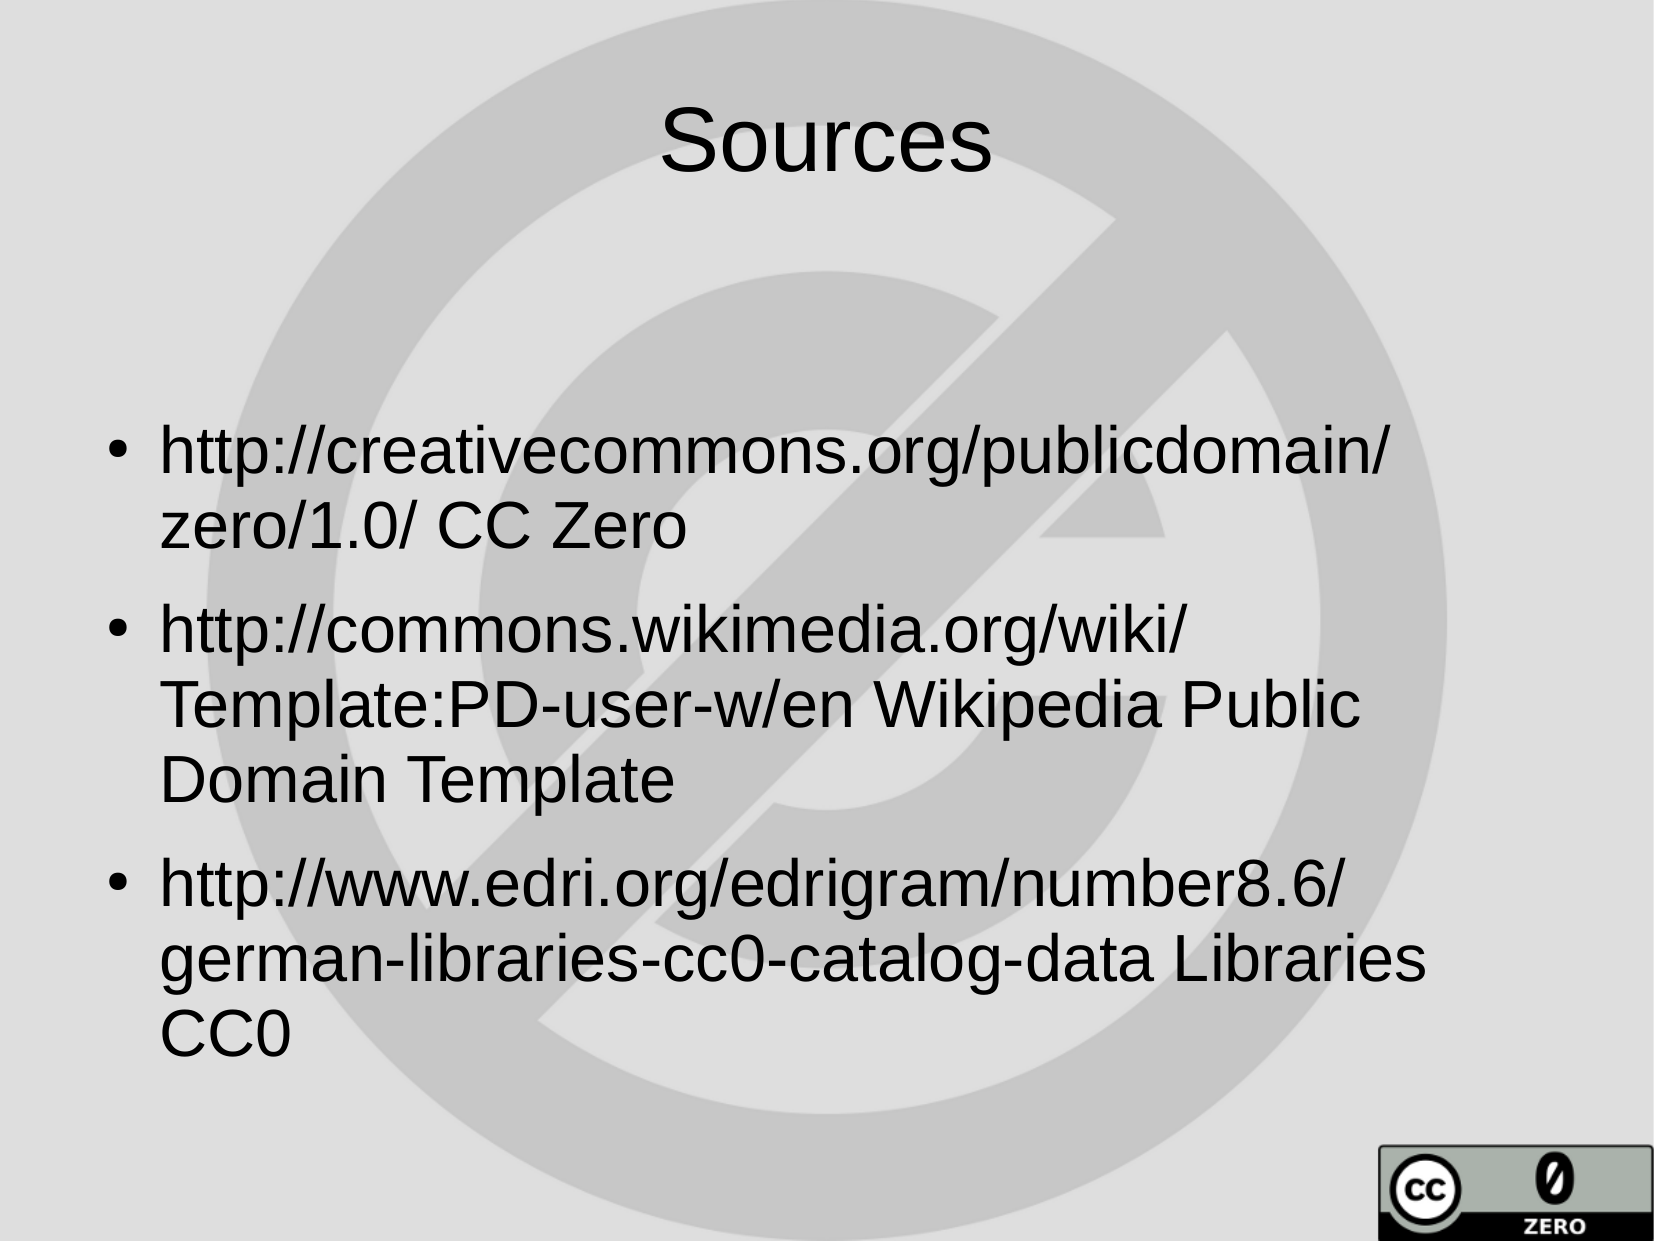

# Sources
http://creativecommons.org/publicdomain/zero/1.0/ CC Zero
http://commons.wikimedia.org/wiki/Template:PD-user-w/en Wikipedia Public Domain Template
http://www.edri.org/edrigram/number8.6/german-libraries-cc0-catalog-data Libraries CC0